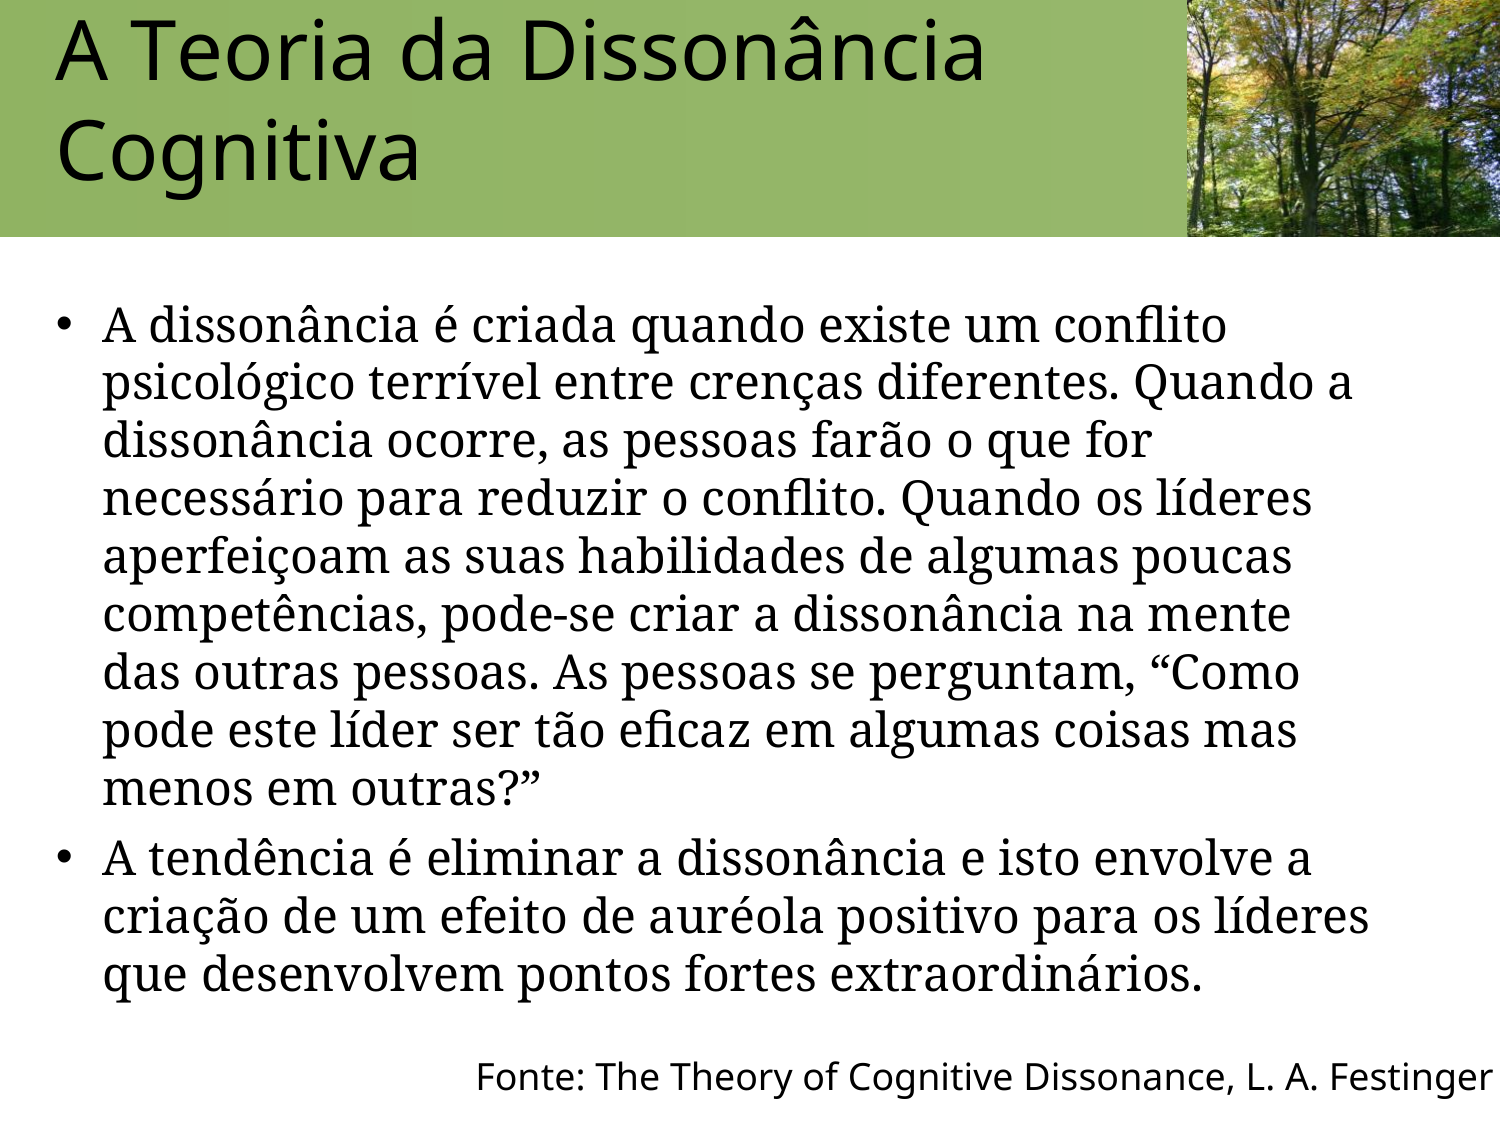

# A Teoria da Dissonância Cognitiva
A dissonância é criada quando existe um conflito psicológico terrível entre crenças diferentes. Quando a dissonância ocorre, as pessoas farão o que for necessário para reduzir o conflito. Quando os líderes aperfeiçoam as suas habilidades de algumas poucas competências, pode-se criar a dissonância na mente das outras pessoas. As pessoas se perguntam, “Como pode este líder ser tão eficaz em algumas coisas mas menos em outras?”
A tendência é eliminar a dissonância e isto envolve a criação de um efeito de auréola positivo para os líderes que desenvolvem pontos fortes extraordinários.
Fonte: The Theory of Cognitive Dissonance, L. A. Festinger